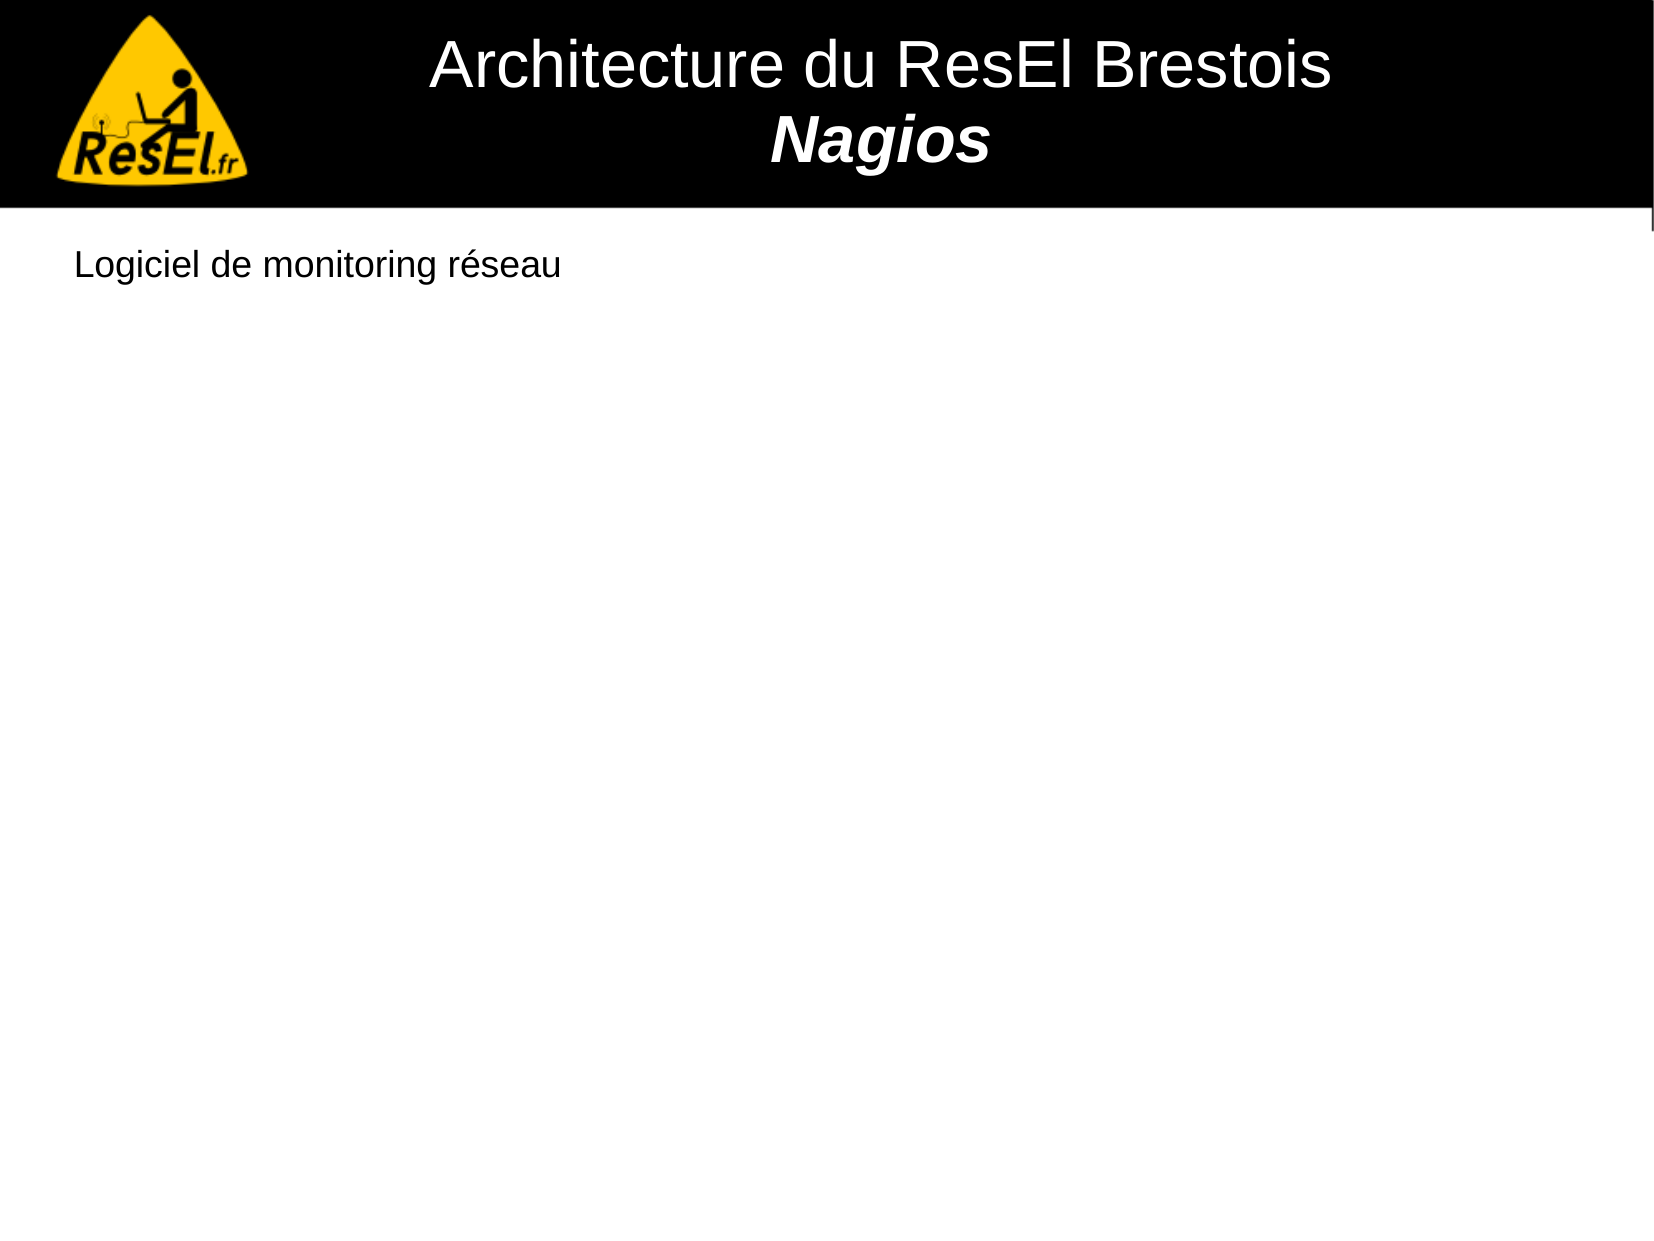

# Architecture du ResEl Brestois Nagios
Logiciel de monitoring réseau